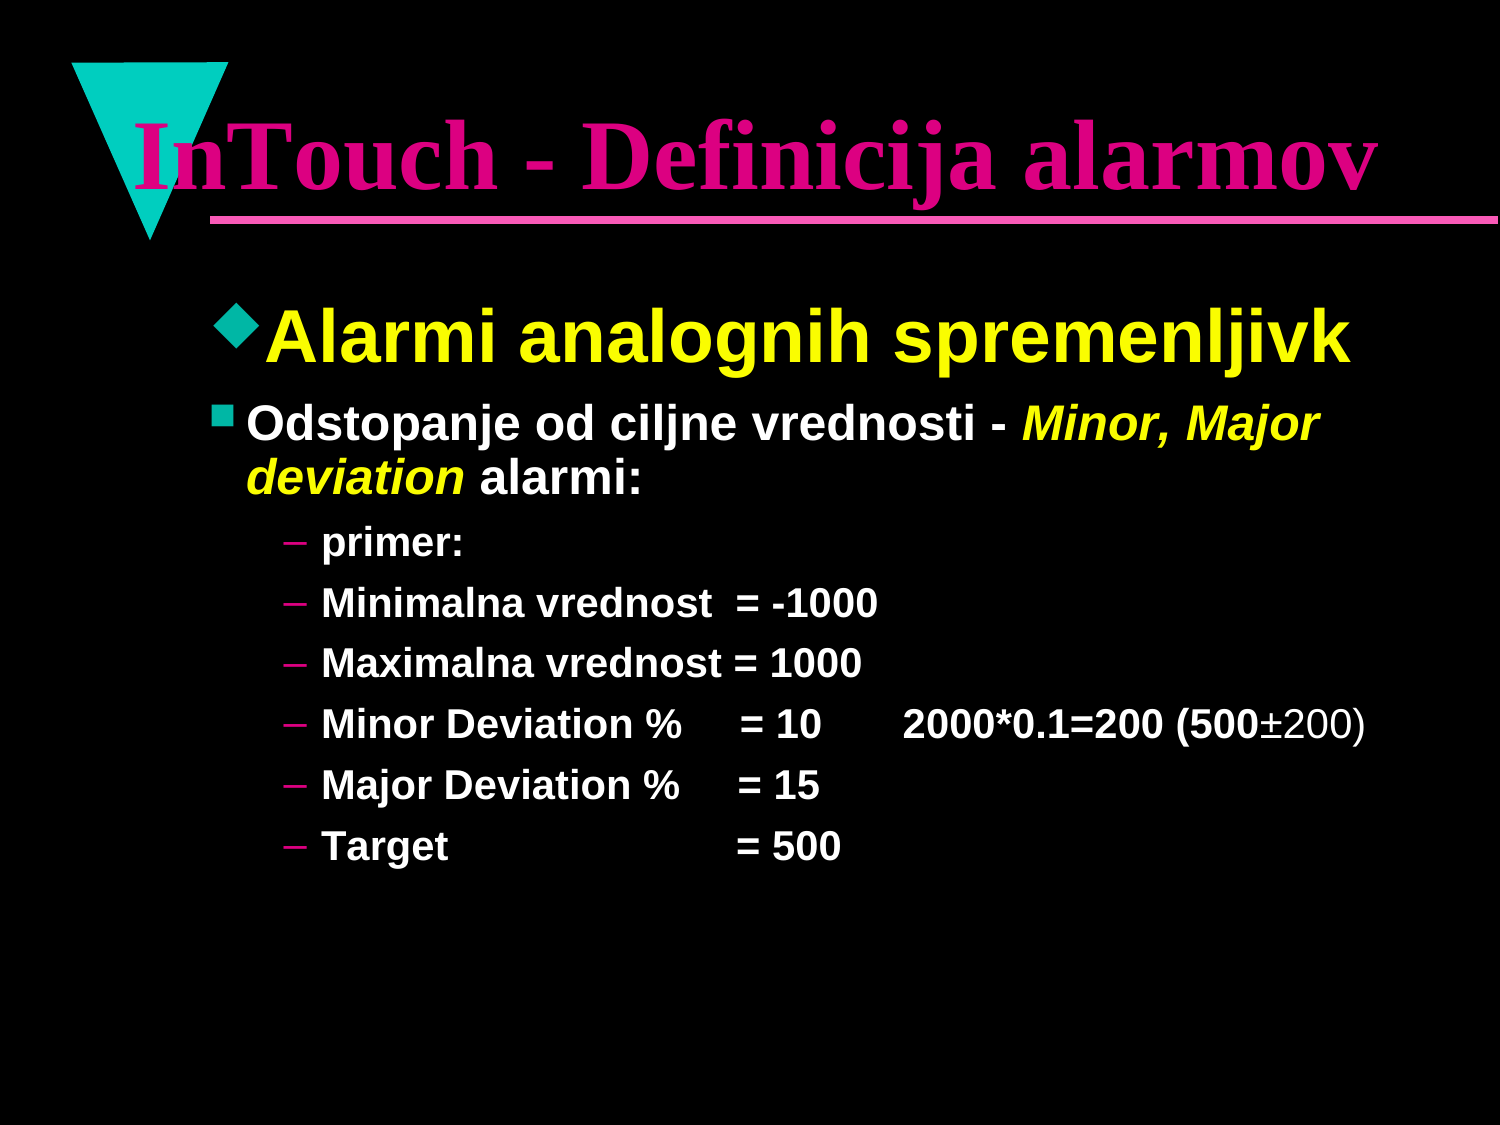

# InTouch - Definicija alarmov
Alarmi analognih spremenljivk
Odstopanje od ciljne vrednosti - Minor, Major deviation alarmi:
primer:
Minimalna vrednost = -1000
Maximalna vrednost = 1000
Minor Deviation % = 10 2000*0.1=200 (500±200)
Major Deviation % = 15
Target = 500
Slovar spremenljivk
25